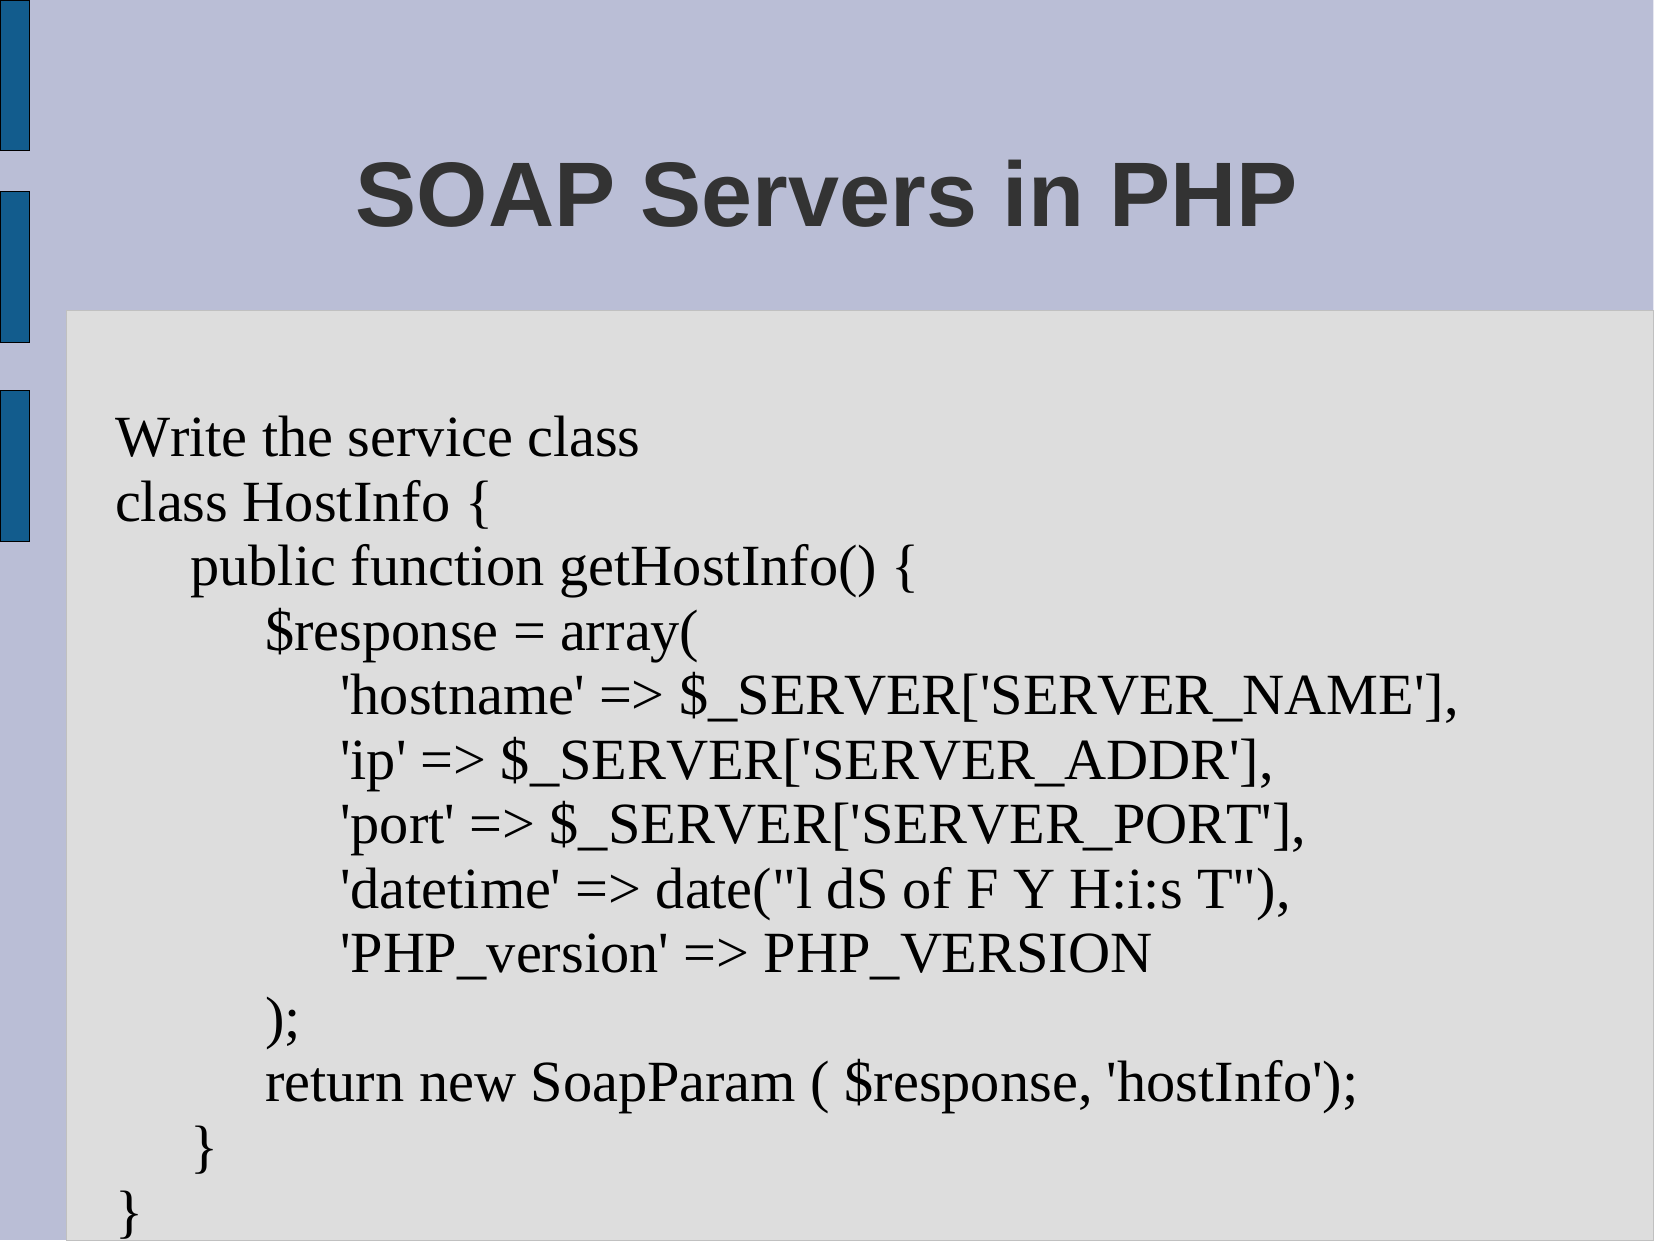

# SOAP Servers in PHP
Write the service class
class HostInfo {
	public function getHostInfo() {
		$response = array(
			'hostname' => $_SERVER['SERVER_NAME'],
			'ip' => $_SERVER['SERVER_ADDR'],
			'port' => $_SERVER['SERVER_PORT'],
			'datetime' => date("l dS of F Y H:i:s T"),
			'PHP_version' => PHP_VERSION
		);
		return new SoapParam ( $response, 'hostInfo');
	}
}